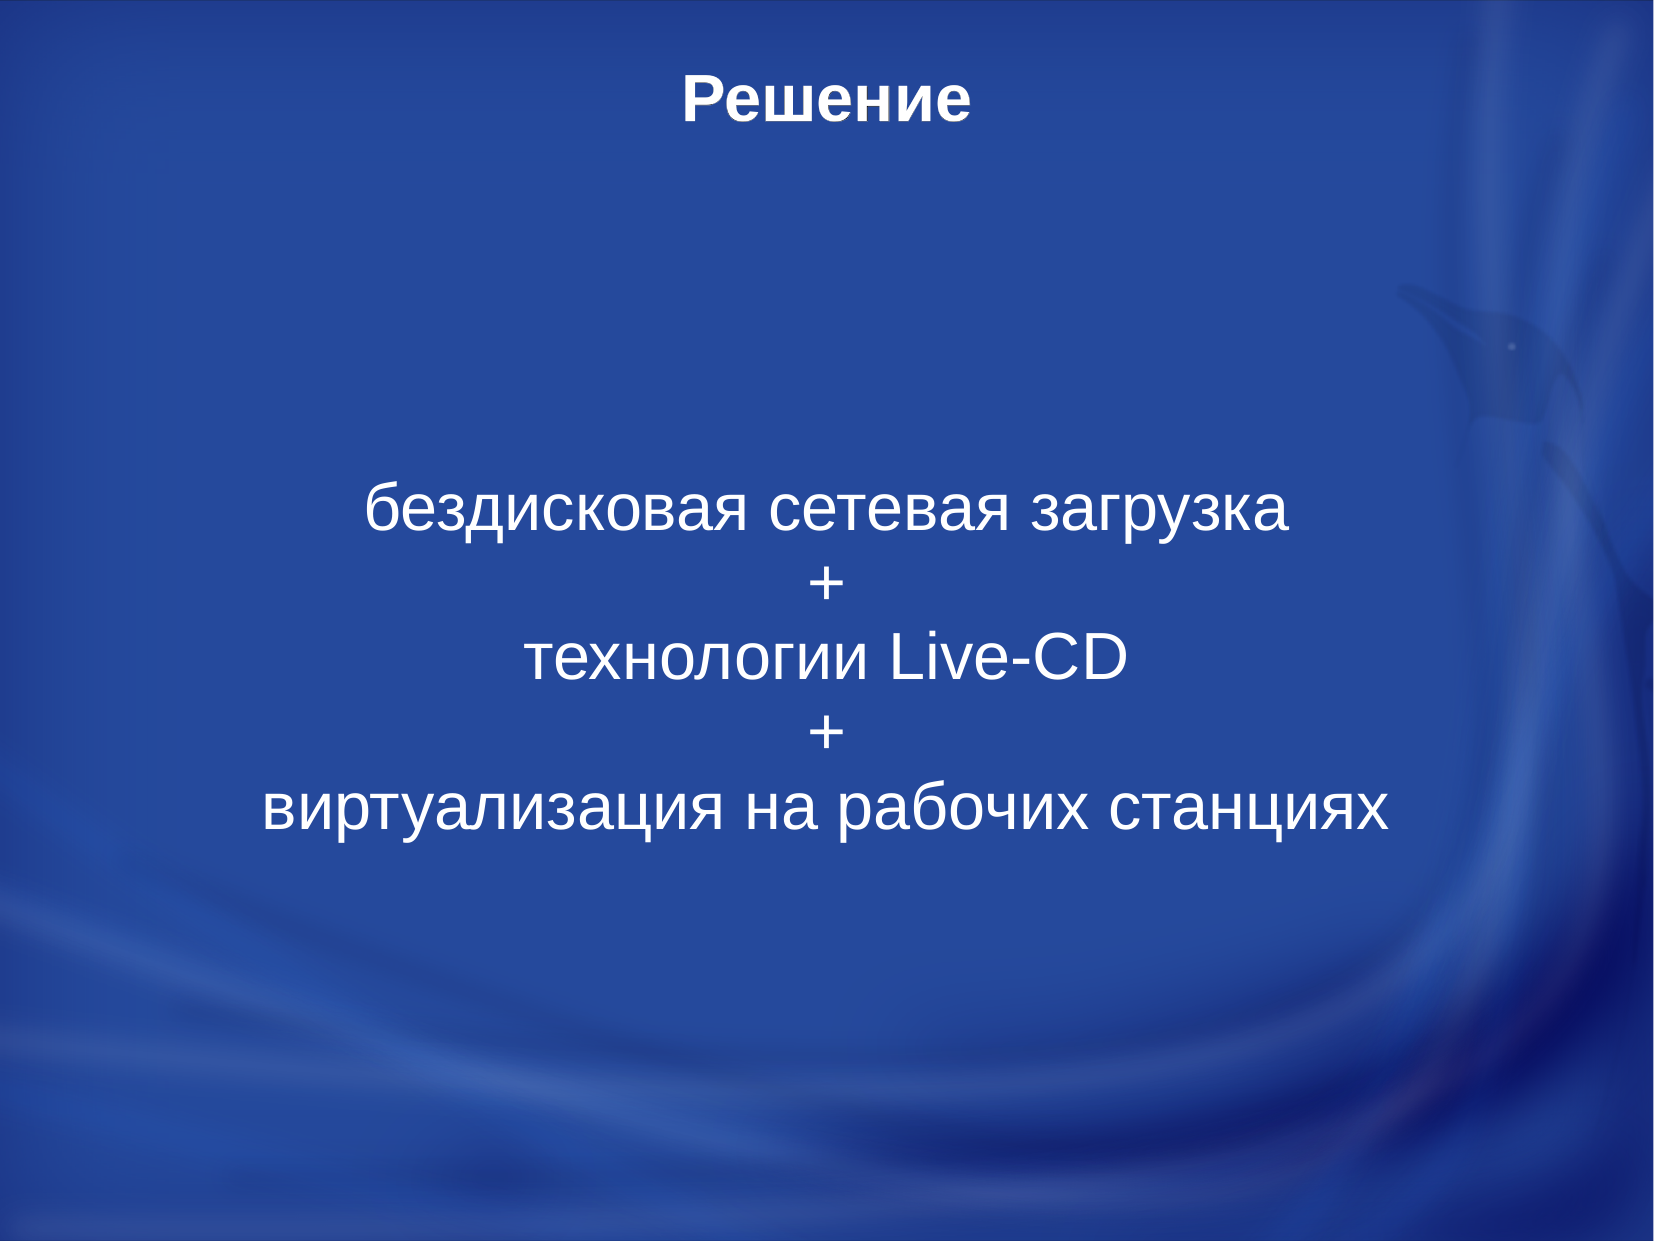

# Решение
бездисковая сетевая загрузка
+
технологии Live-CD
+
виртуализация на рабочих станциях